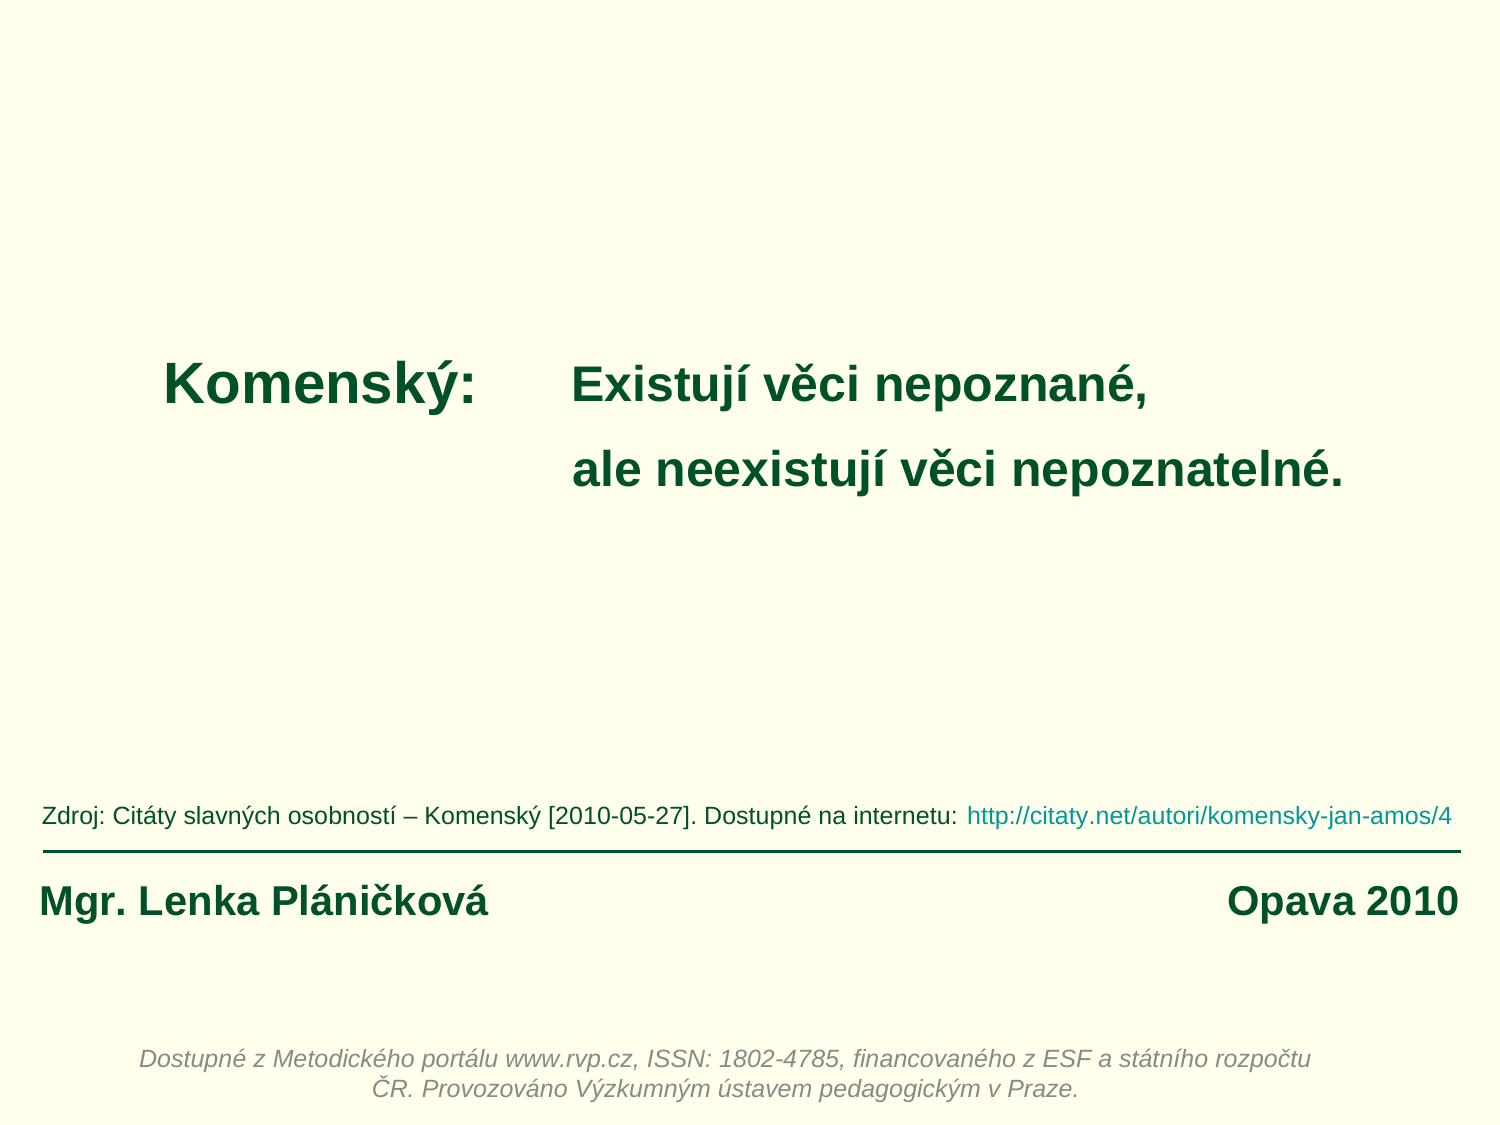

# Komenský:
Existují věci nepoznané,
ale neexistují věci nepoznatelné.
Zdroj: Citáty slavných osobností – Komenský [2010-05-27]. Dostupné na internetu: http://citaty.net/autori/komensky-jan-amos/4
Mgr. Lenka Pláničková					 Opava 2010
Dostupné z Metodického portálu www.rvp.cz, ISSN: 1802-4785, financovaného z ESF a státního rozpočtu ČR. Provozováno Výzkumným ústavem pedagogickým v Praze.